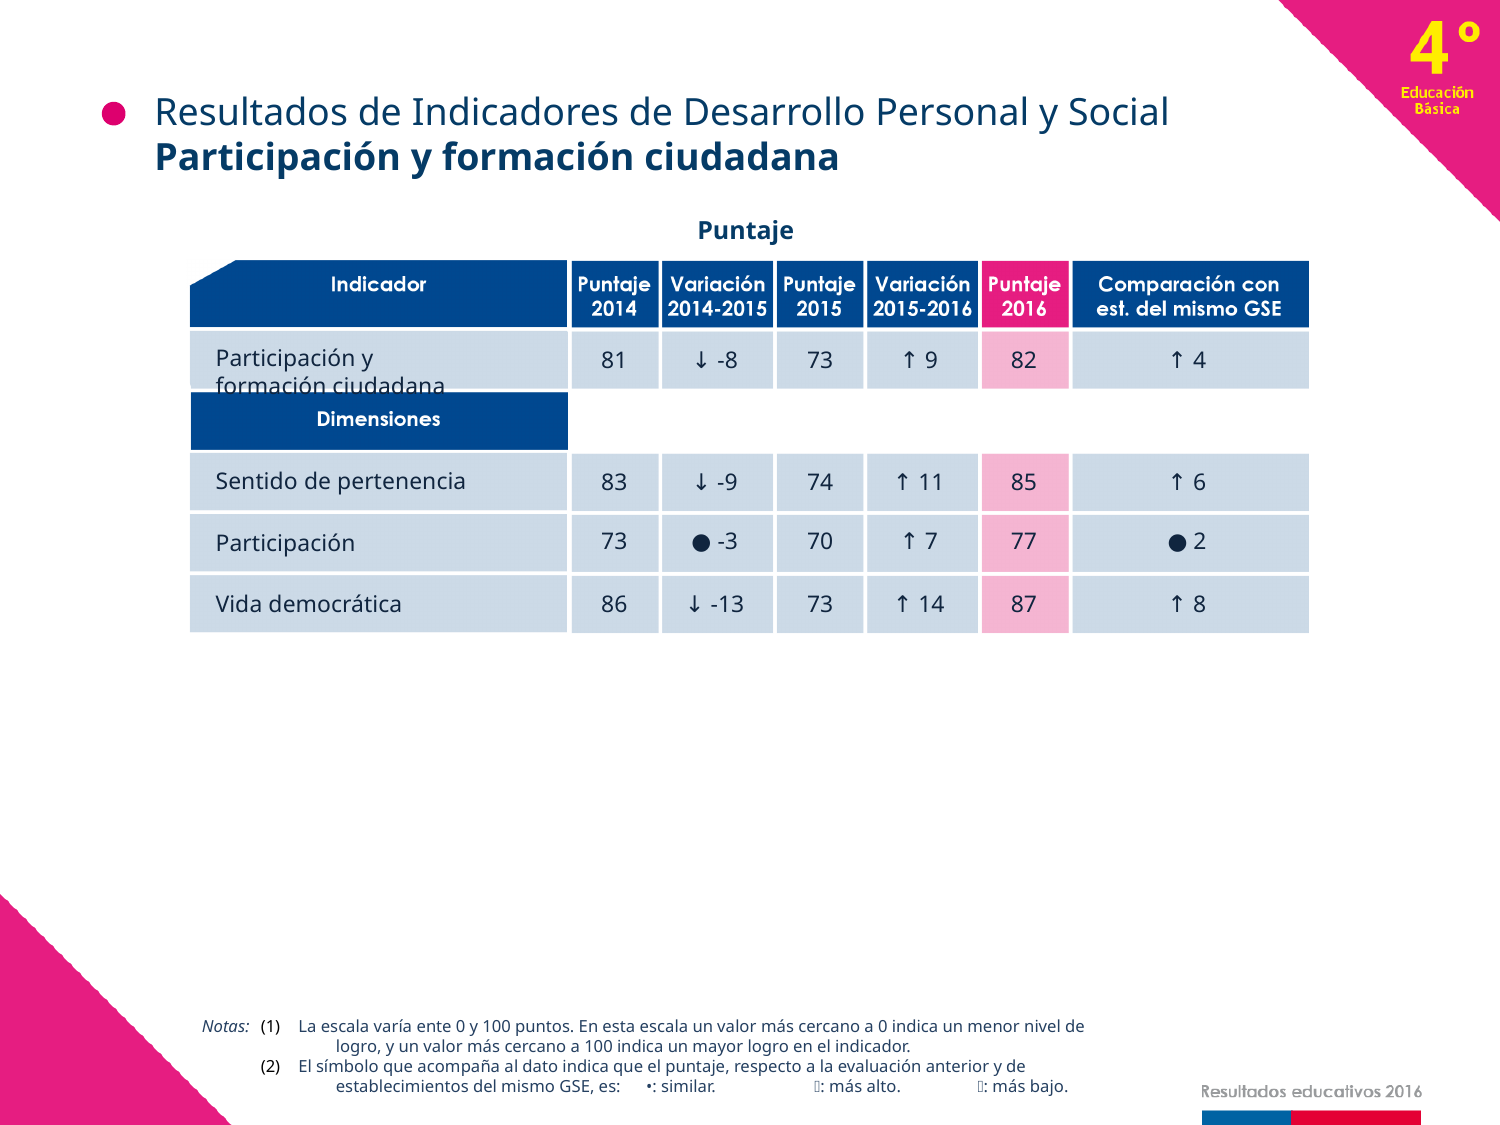

Resultados de Indicadores de Desarrollo Personal y Social
Participación y formación ciudadana
Puntaje
Participación y formación ciudadana
81
↓ -8
73
↑ 9
82
↑ 4
Sentido de pertenencia
83
↓ -9
74
↑ 11
85
↑ 6
Participación
73
● -3
70
↑ 7
77
● 2
Vida democrática
86
↓ -13
73
↑ 14
87
↑ 8
Notas:
La escala varía ente 0 y 100 puntos. En esta escala un valor más cercano a 0 indica un menor nivel de logro, y un valor más cercano a 100 indica un mayor logro en el indicador.
El símbolo que acompaña al dato indica que el puntaje, respecto a la evaluación anterior y de establecimientos del mismo GSE, es: •: similar. : más alto. : más bajo.